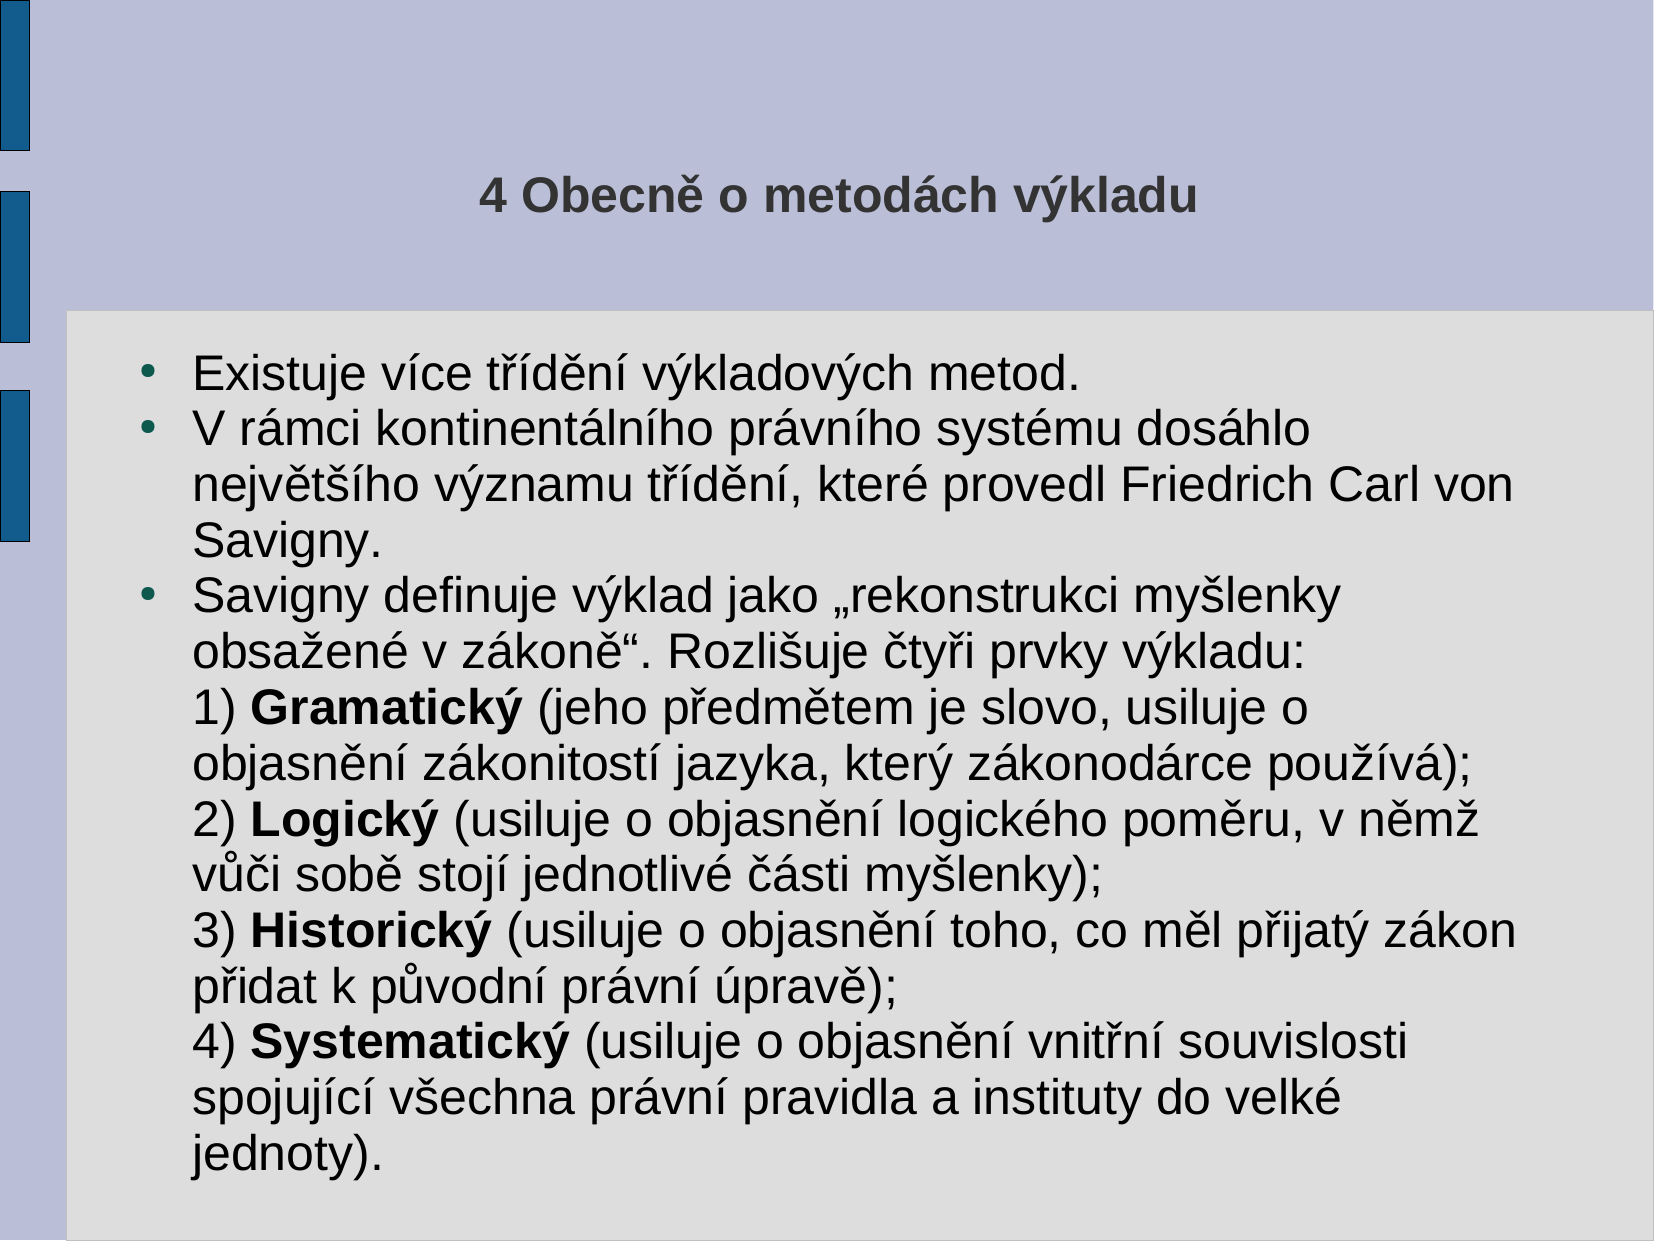

# 4 Obecně o metodách výkladu
Existuje více třídění výkladových metod.
V rámci kontinentálního právního systému dosáhlo největšího významu třídění, které provedl Friedrich Carl von Savigny.
Savigny definuje výklad jako „rekonstrukci myšlenky obsažené v zákoně“. Rozlišuje čtyři prvky výkladu:
1) Gramatický (jeho předmětem je slovo, usiluje o objasnění zákonitostí jazyka, který zákonodárce používá);
2) Logický (usiluje o objasnění logického poměru, v němž vůči sobě stojí jednotlivé části myšlenky);
3) Historický (usiluje o objasnění toho, co měl přijatý zákon přidat k původní právní úpravě);
4) Systematický (usiluje o objasnění vnitřní souvislosti spojující všechna právní pravidla a instituty do velké jednoty).